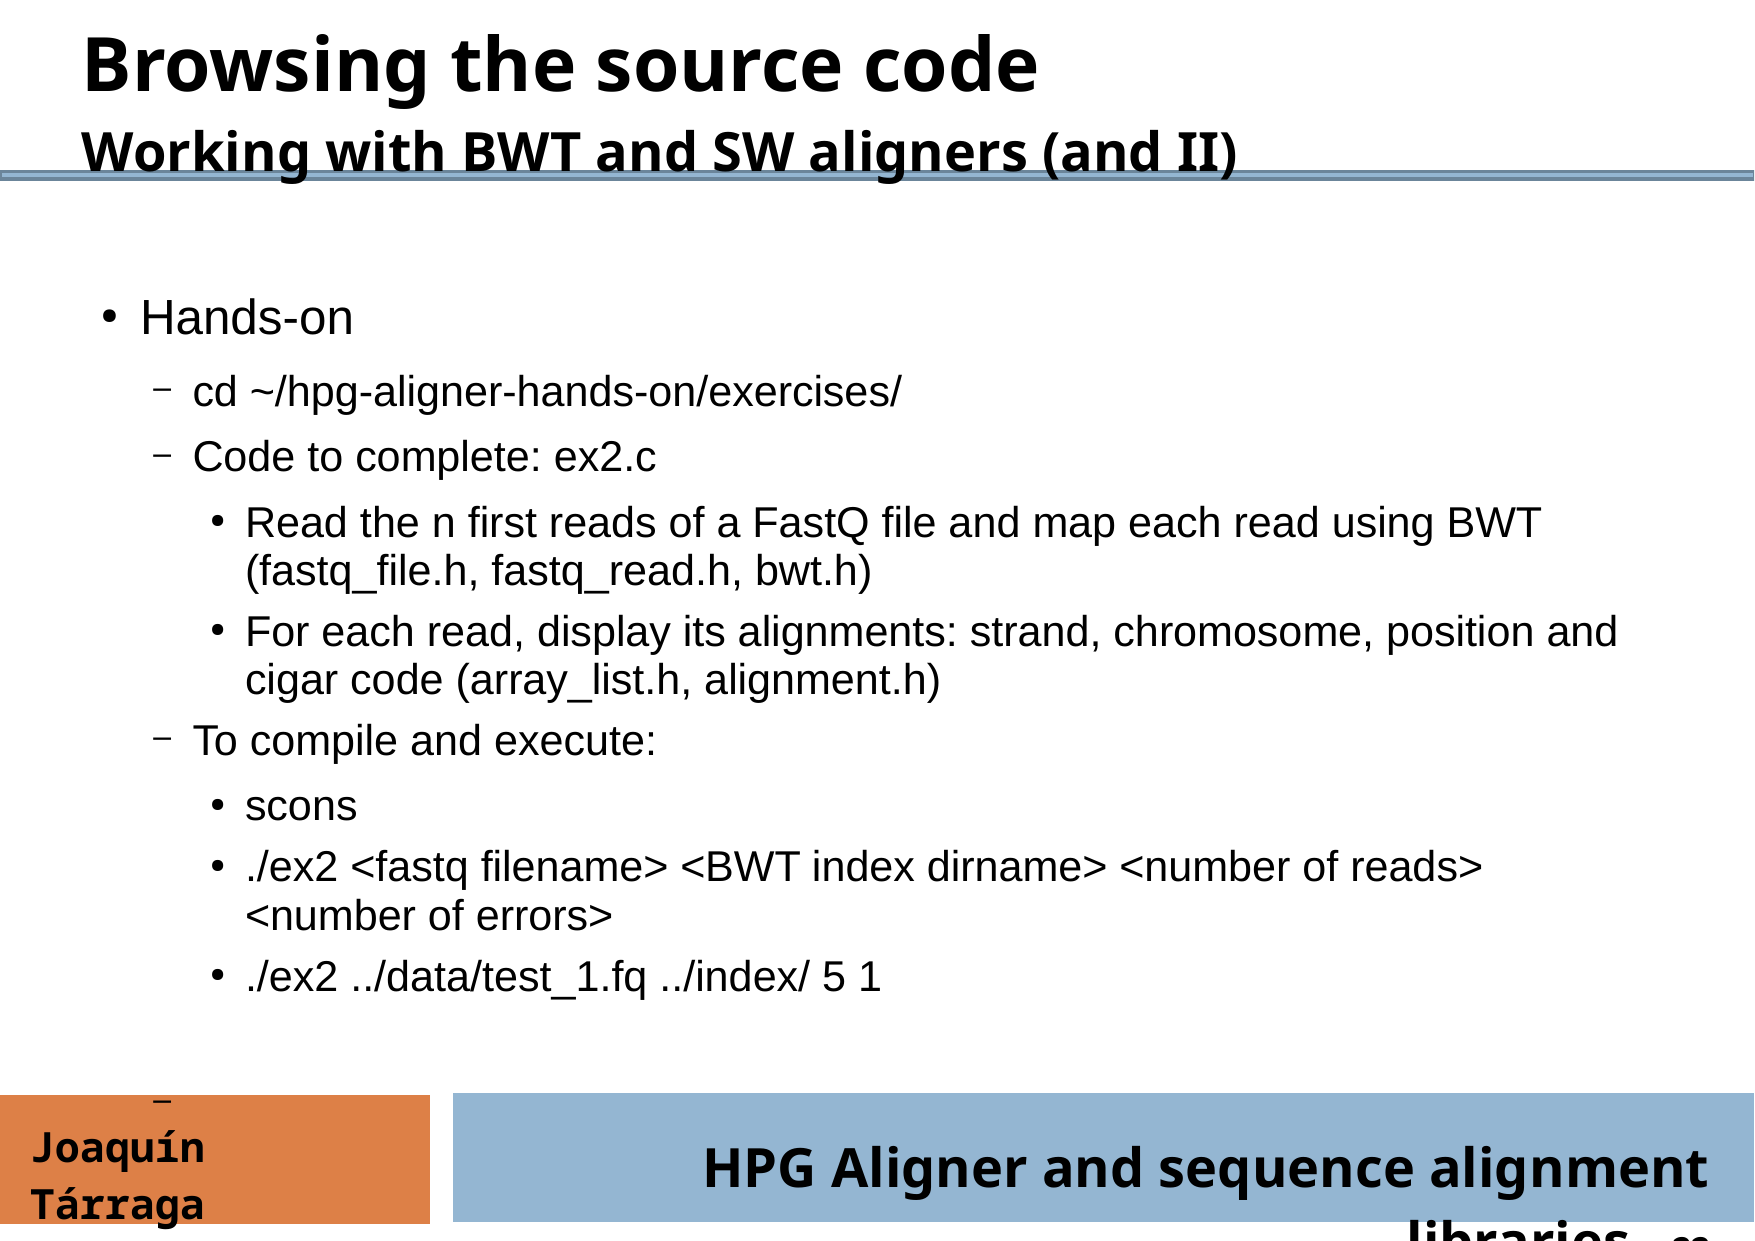

Browsing the source code
Working with BWT and SW aligners (and II)
# Hands-on
cd ~/hpg-aligner-hands-on/exercises/
Code to complete: ex2.c
Read the n first reads of a FastQ file and map each read using BWT (fastq_file.h, fastq_read.h, bwt.h)
For each read, display its alignments: strand, chromosome, position and cigar code (array_list.h, alignment.h)
To compile and execute:
scons
./ex2 <fastq filename> <BWT index dirname> <number of reads> <number of errors>
./ex2 ../data/test_1.fq ../index/ 5 1
Joaquín Tárraga
jtarraga@cipf.es
HPG Aligner and sequence alignment libraries 22